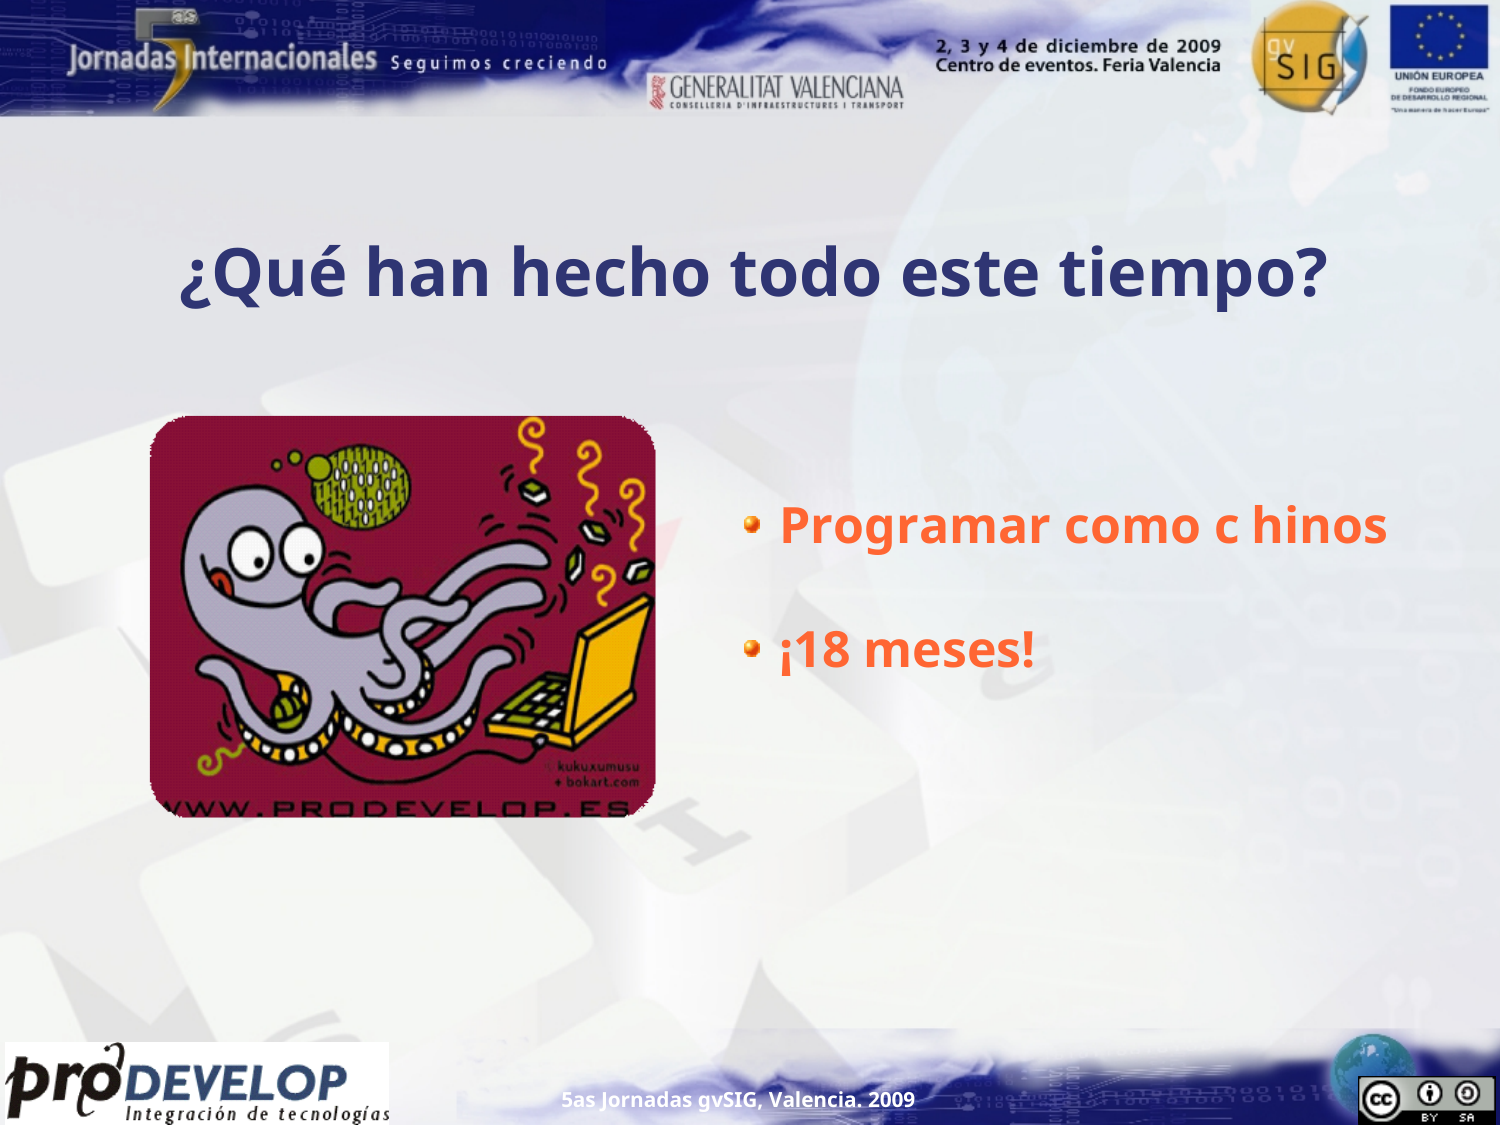

# ¿Qué han hecho todo este tiempo?
Programar como c
hinos
¡18 meses!
25/10/2006
23
Plan Difusión Interna gvSIG v. 2.0